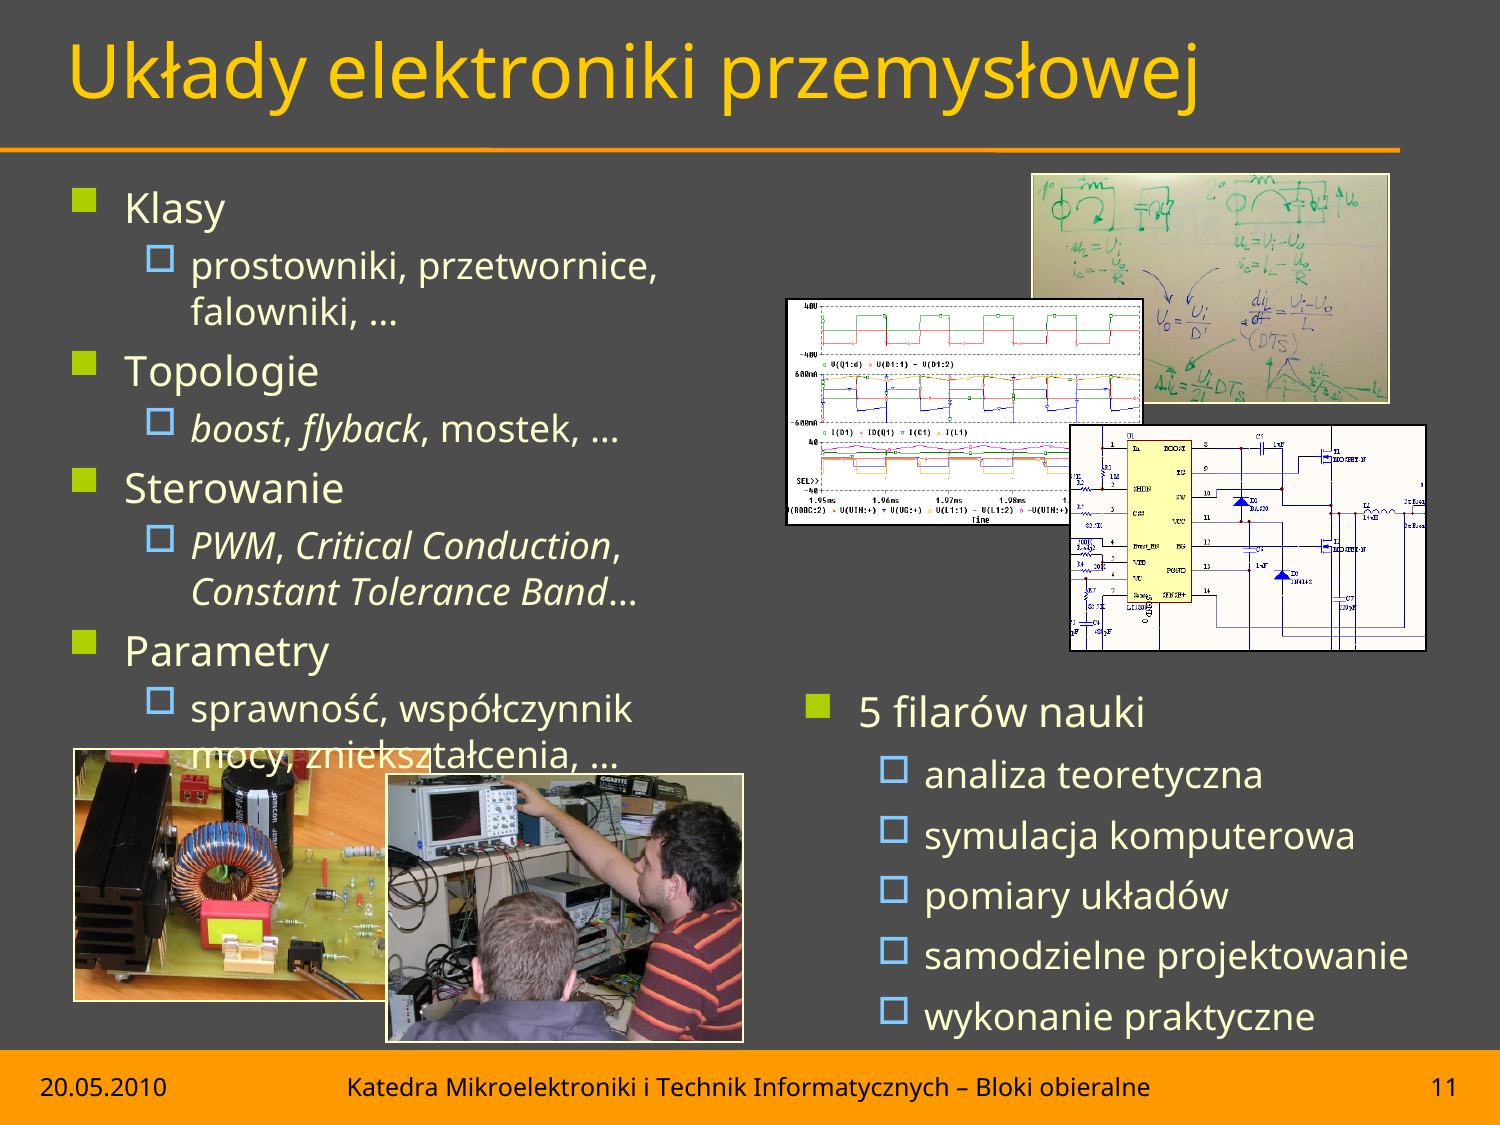

# Układy elektroniki przemysłowej
Klasy
prostowniki, przetwornice, falowniki, …
Topologie
boost, flyback, mostek, …
Sterowanie
PWM, Critical Conduction, Constant Tolerance Band…
Parametry
sprawność, współczynnik mocy, zniekształcenia, …
5 filarów nauki
analiza teoretyczna
symulacja komputerowa
pomiary układów
samodzielne projektowanie
wykonanie praktyczne
20.05.2010
Katedra Mikroelektroniki i Technik Informatycznych – Bloki obieralne
11